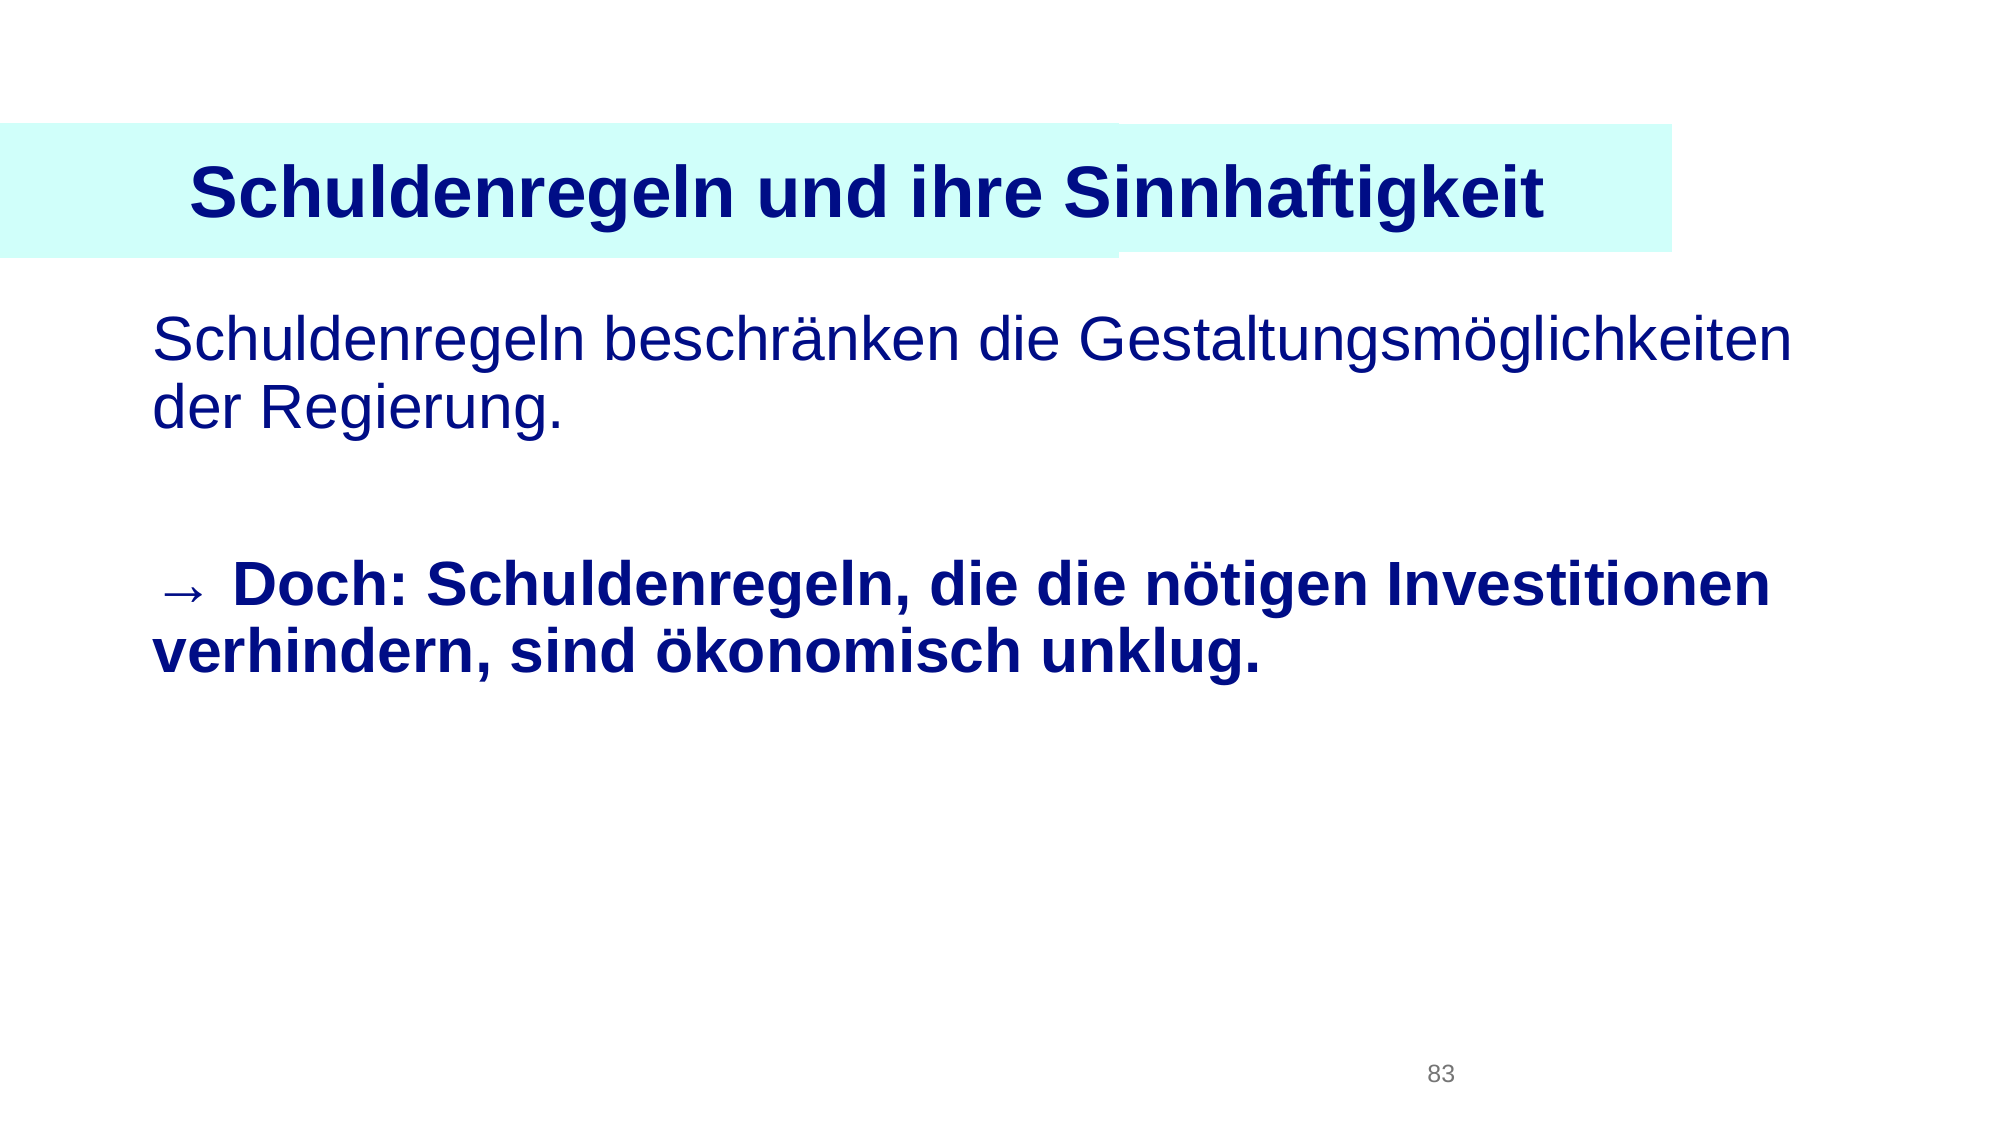

Schuldenregeln und ihre Sinnhaftigkeit
# Schuldenregeln beschränken die Gestaltungsmöglichkeiten der Regierung.
→ Doch: Schuldenregeln, die die nötigen Investitionen verhindern, sind ökonomisch unklug.